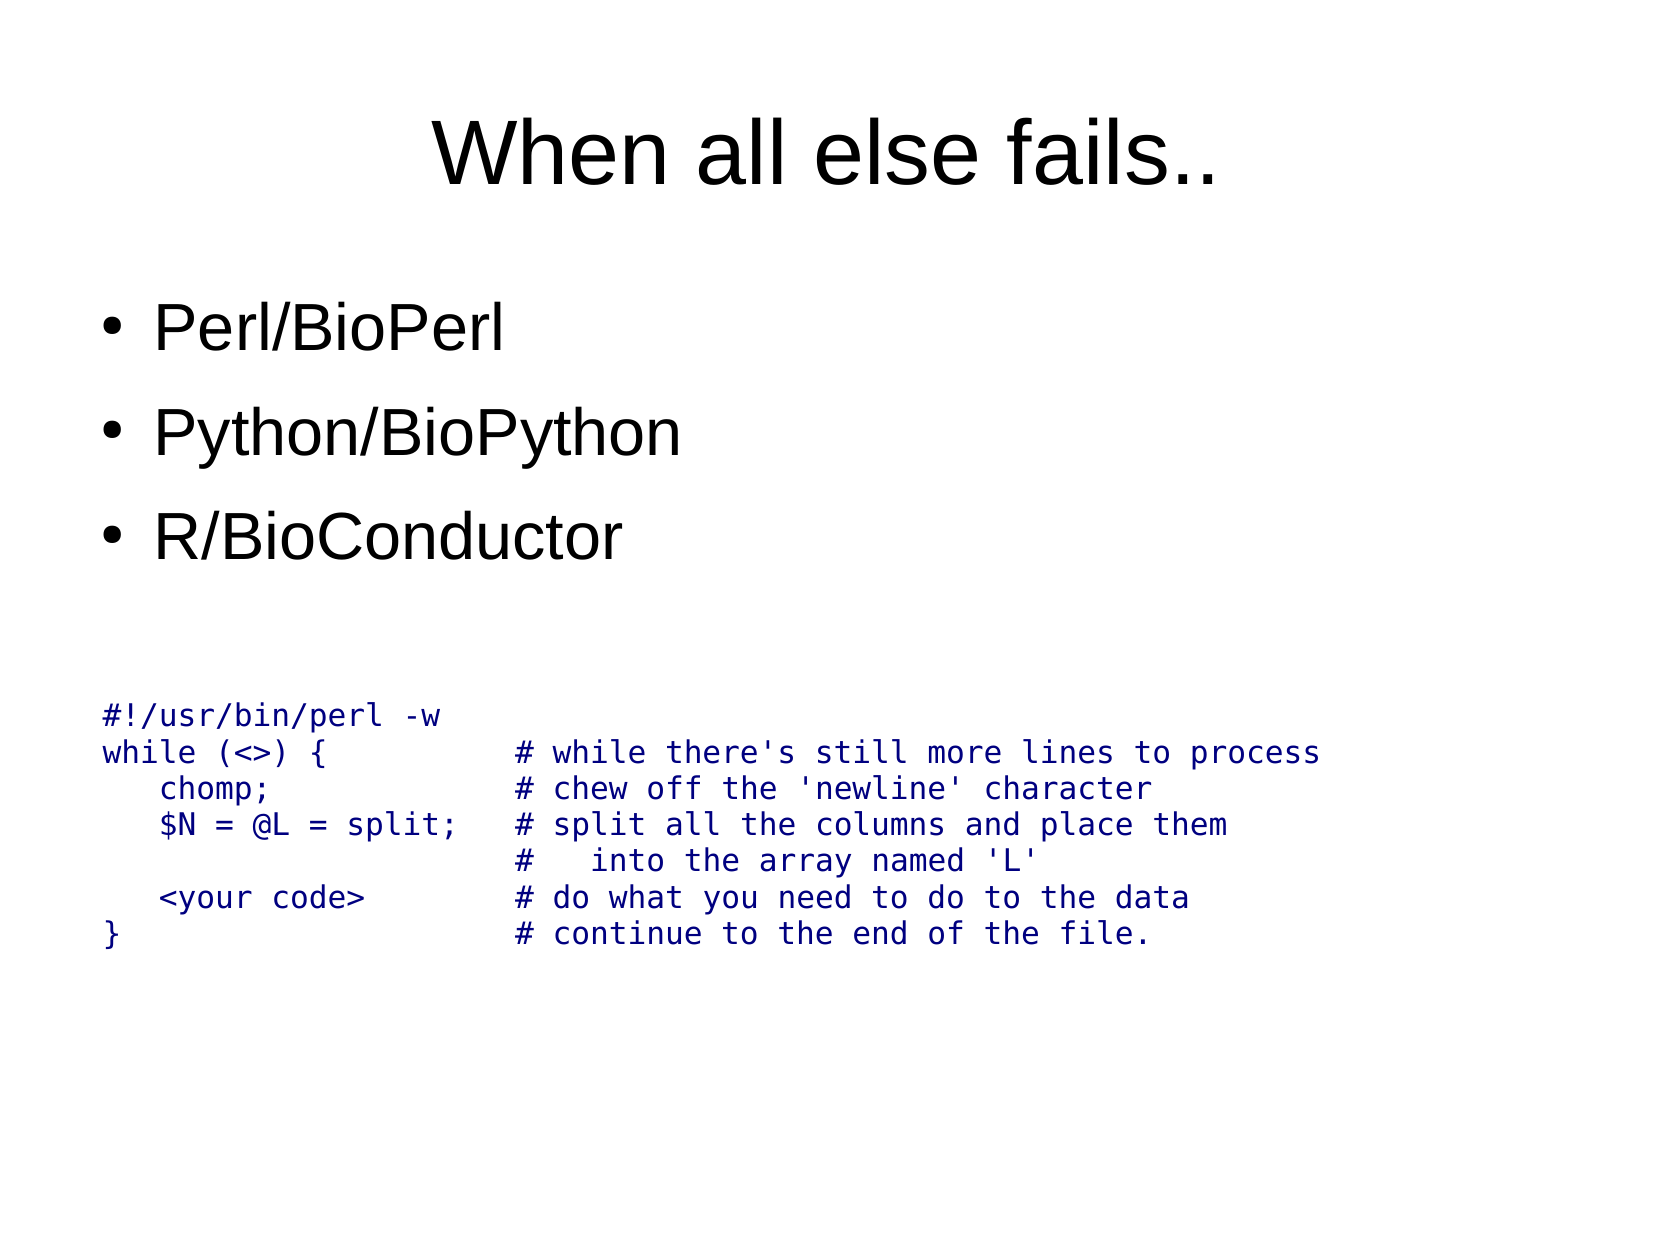

# When all else fails..
Perl/BioPerl
Python/BioPython
R/BioConductor
#!/usr/bin/perl -w
while (<>) { # while there's still more lines to process
 chomp; # chew off the 'newline' character
 $N = @L = split; # split all the columns and place them
 # into the array named 'L'
 <your code> # do what you need to do to the data
} # continue to the end of the file.